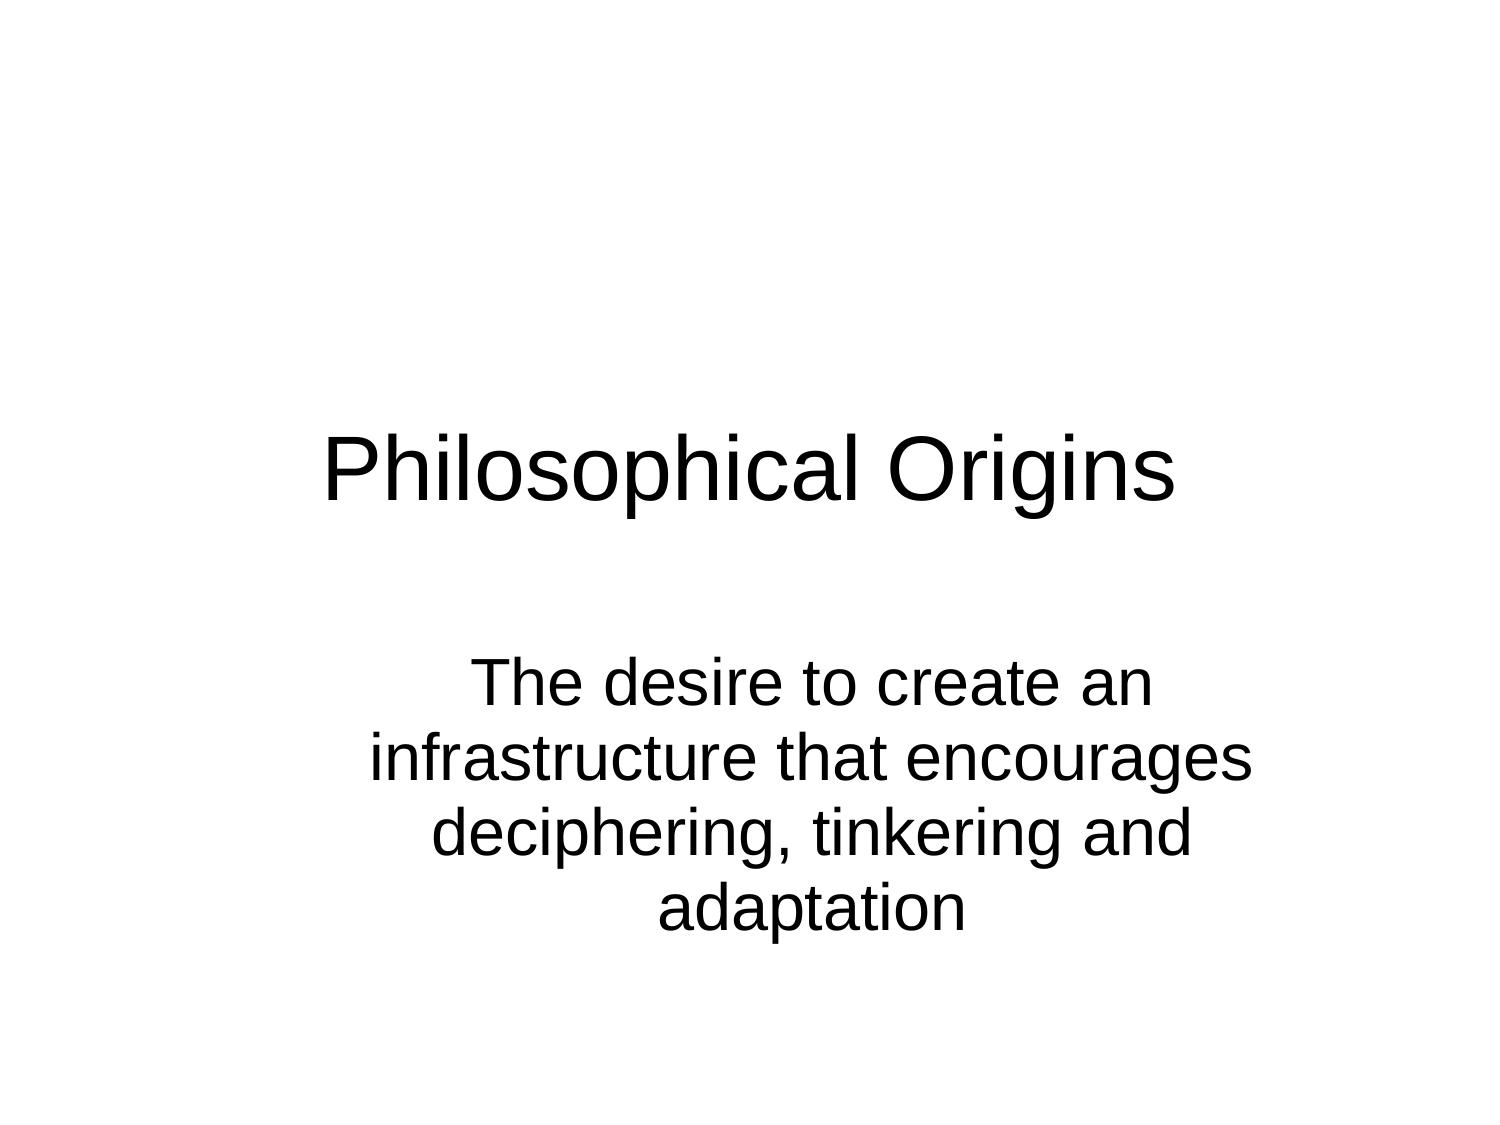

# Philosophical Origins
The desire to create an infrastructure that encourages deciphering, tinkering and adaptation